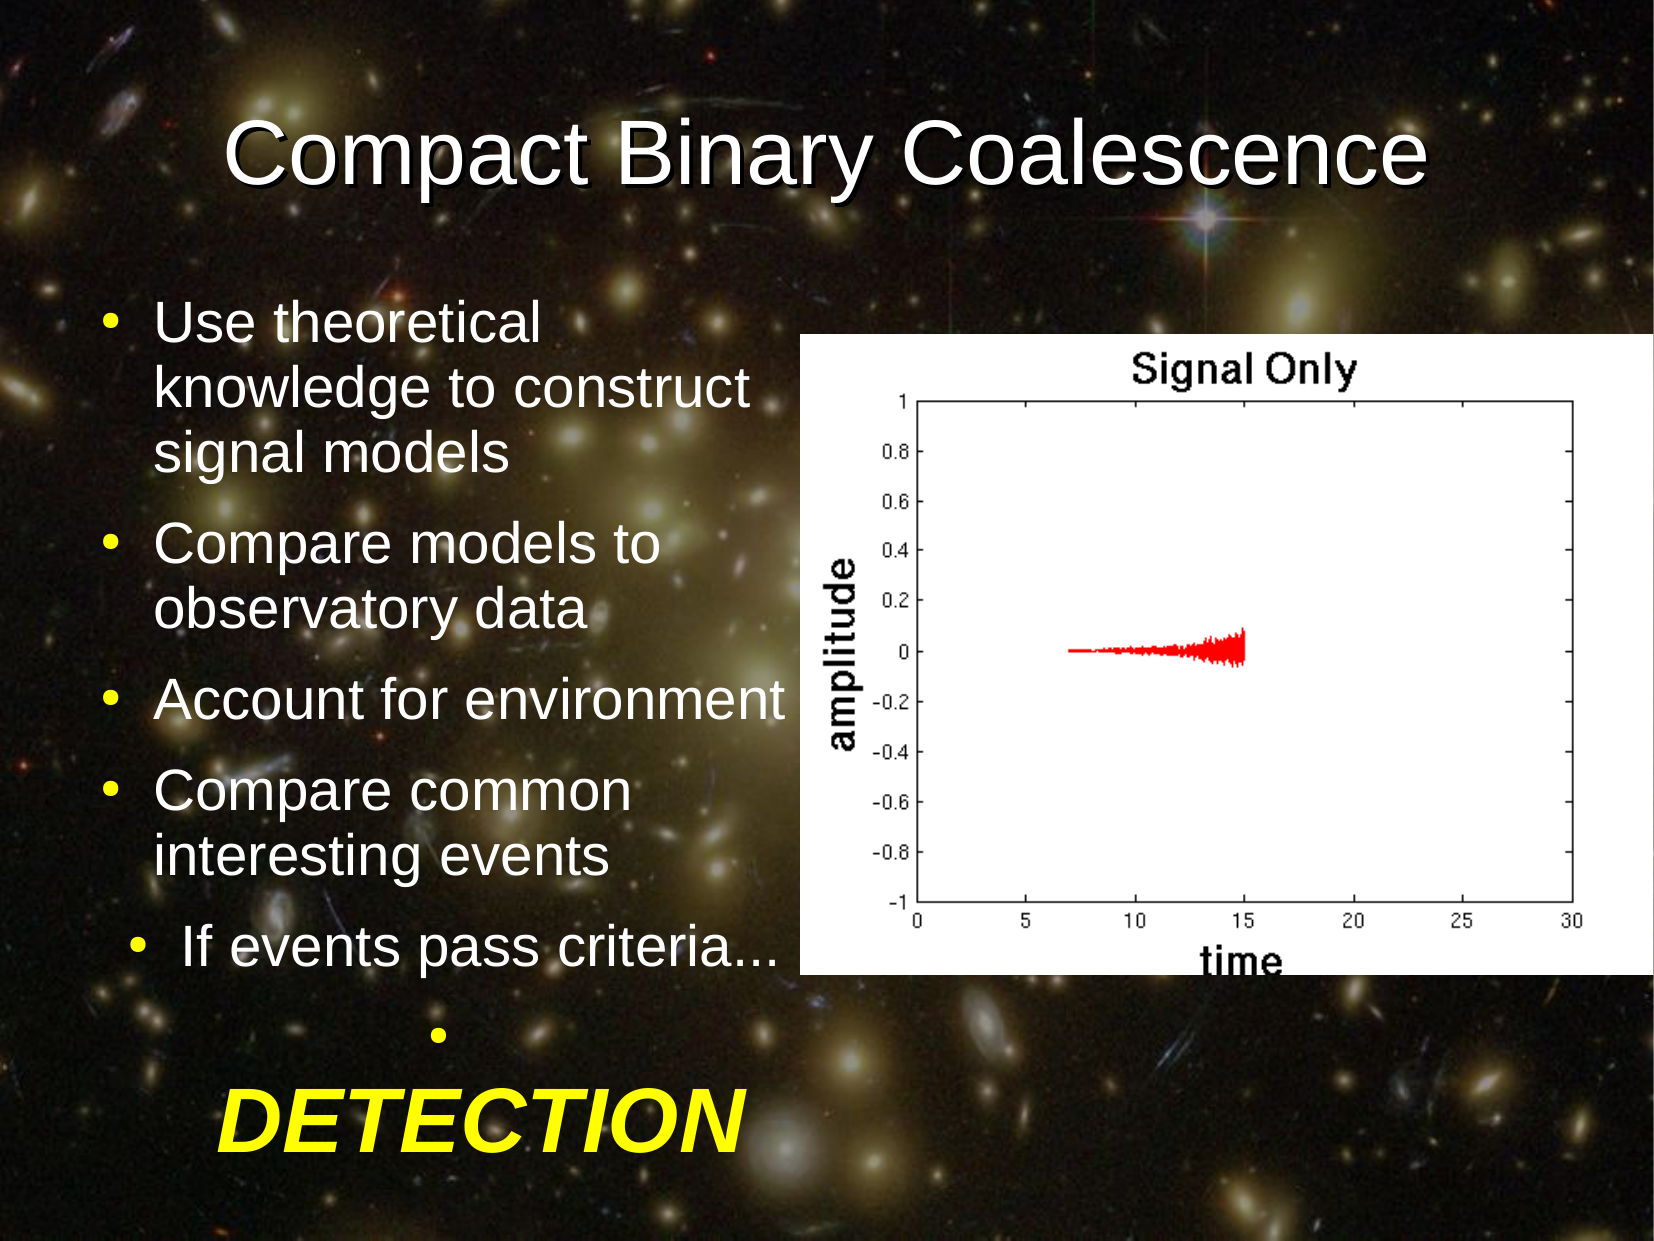

# Compact Binary Coalescence
Use theoretical knowledge to construct signal models
Compare models to observatory data
Account for environment
Compare common interesting events
If events pass criteria...
DETECTION